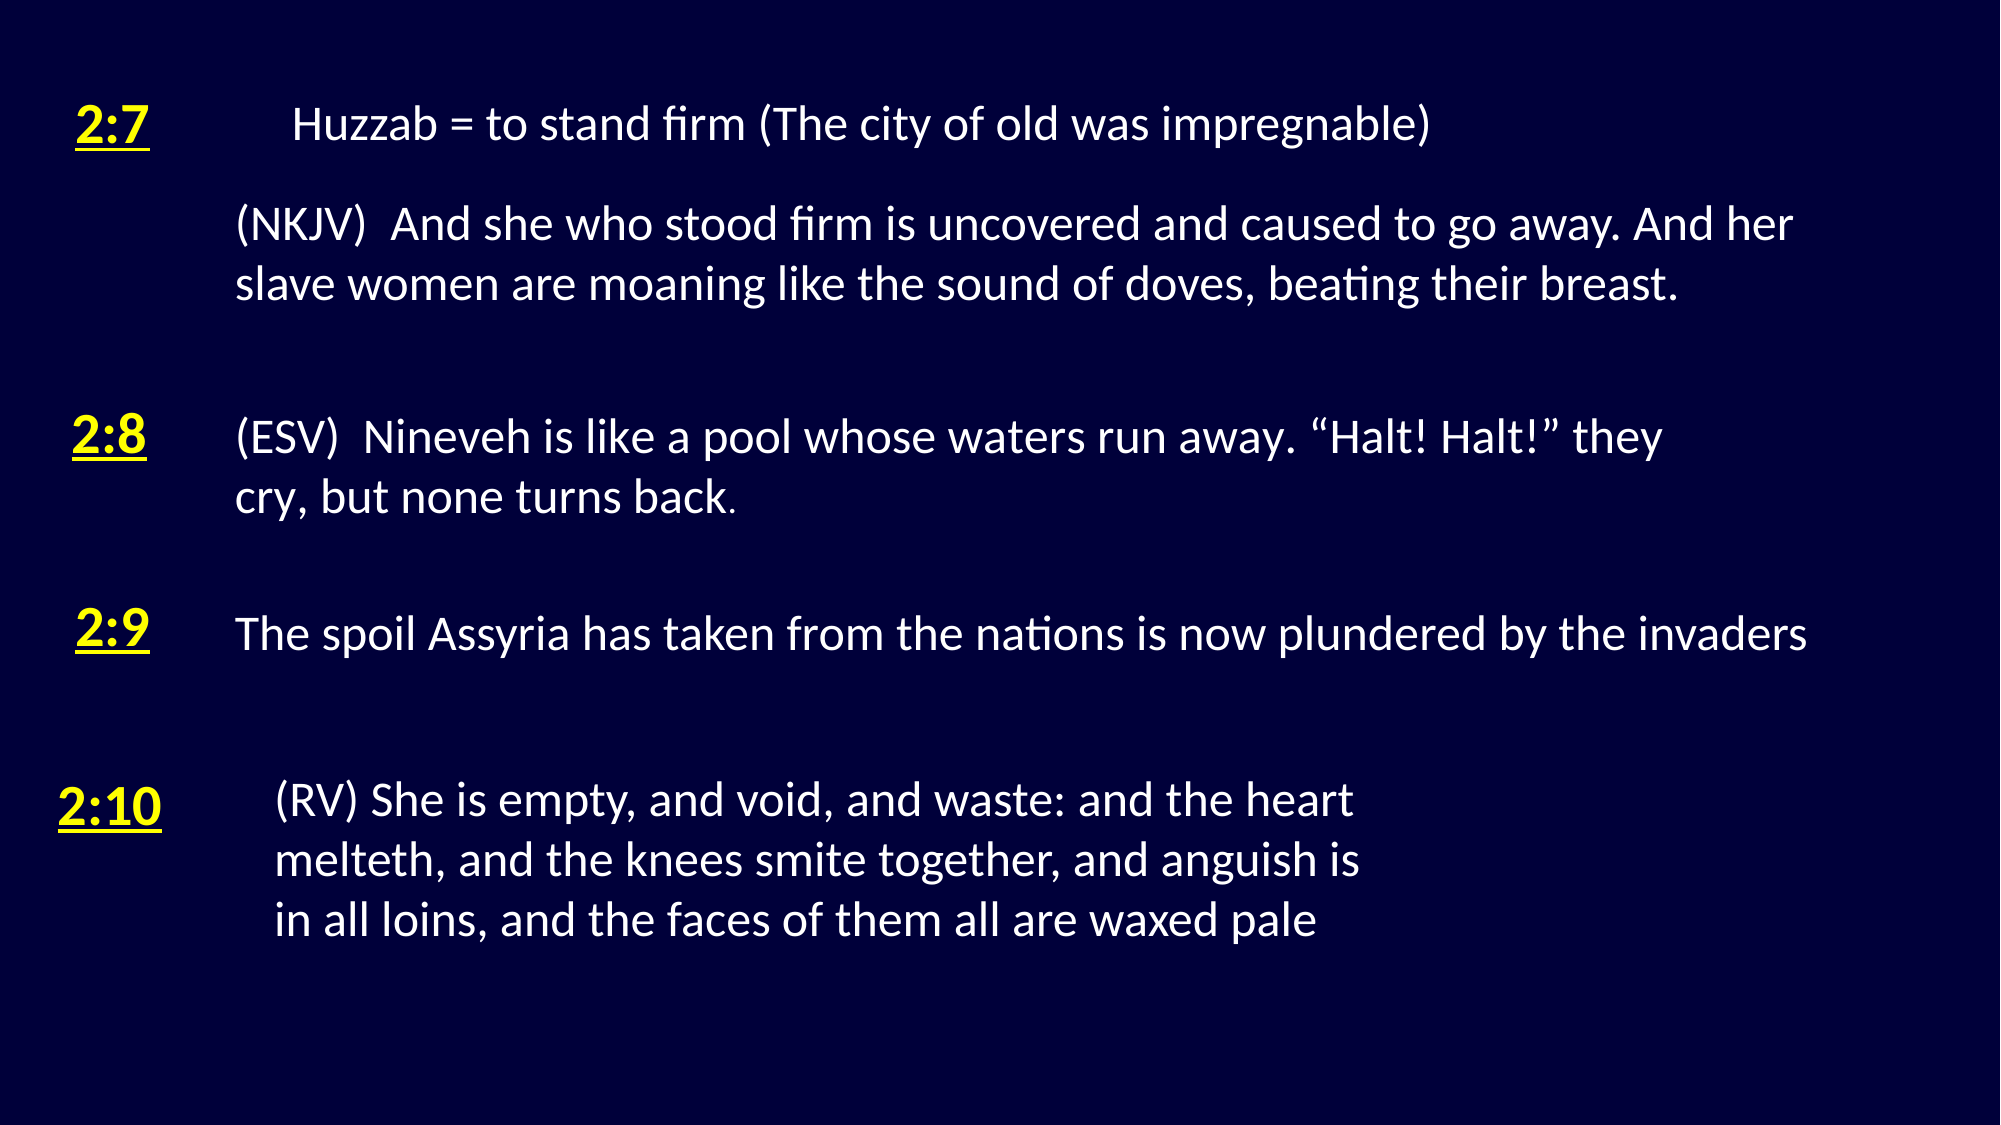

2:7
Huzzab = to stand firm (The city of old was impregnable)
(NKJV)  And she who stood firm is uncovered and caused to go away. And her slave women are moaning like the sound of doves, beating their breast.
2:8
(ESV)  Nineveh is like a pool whose waters run away. “Halt! Halt!” they cry, but none turns back.
2:9
The spoil Assyria has taken from the nations is now plundered by the invaders
2:10
(RV) She is empty, and void, and waste: and the heart melteth, and the knees smite together, and anguish is in all loins, and the faces of them all are waxed pale